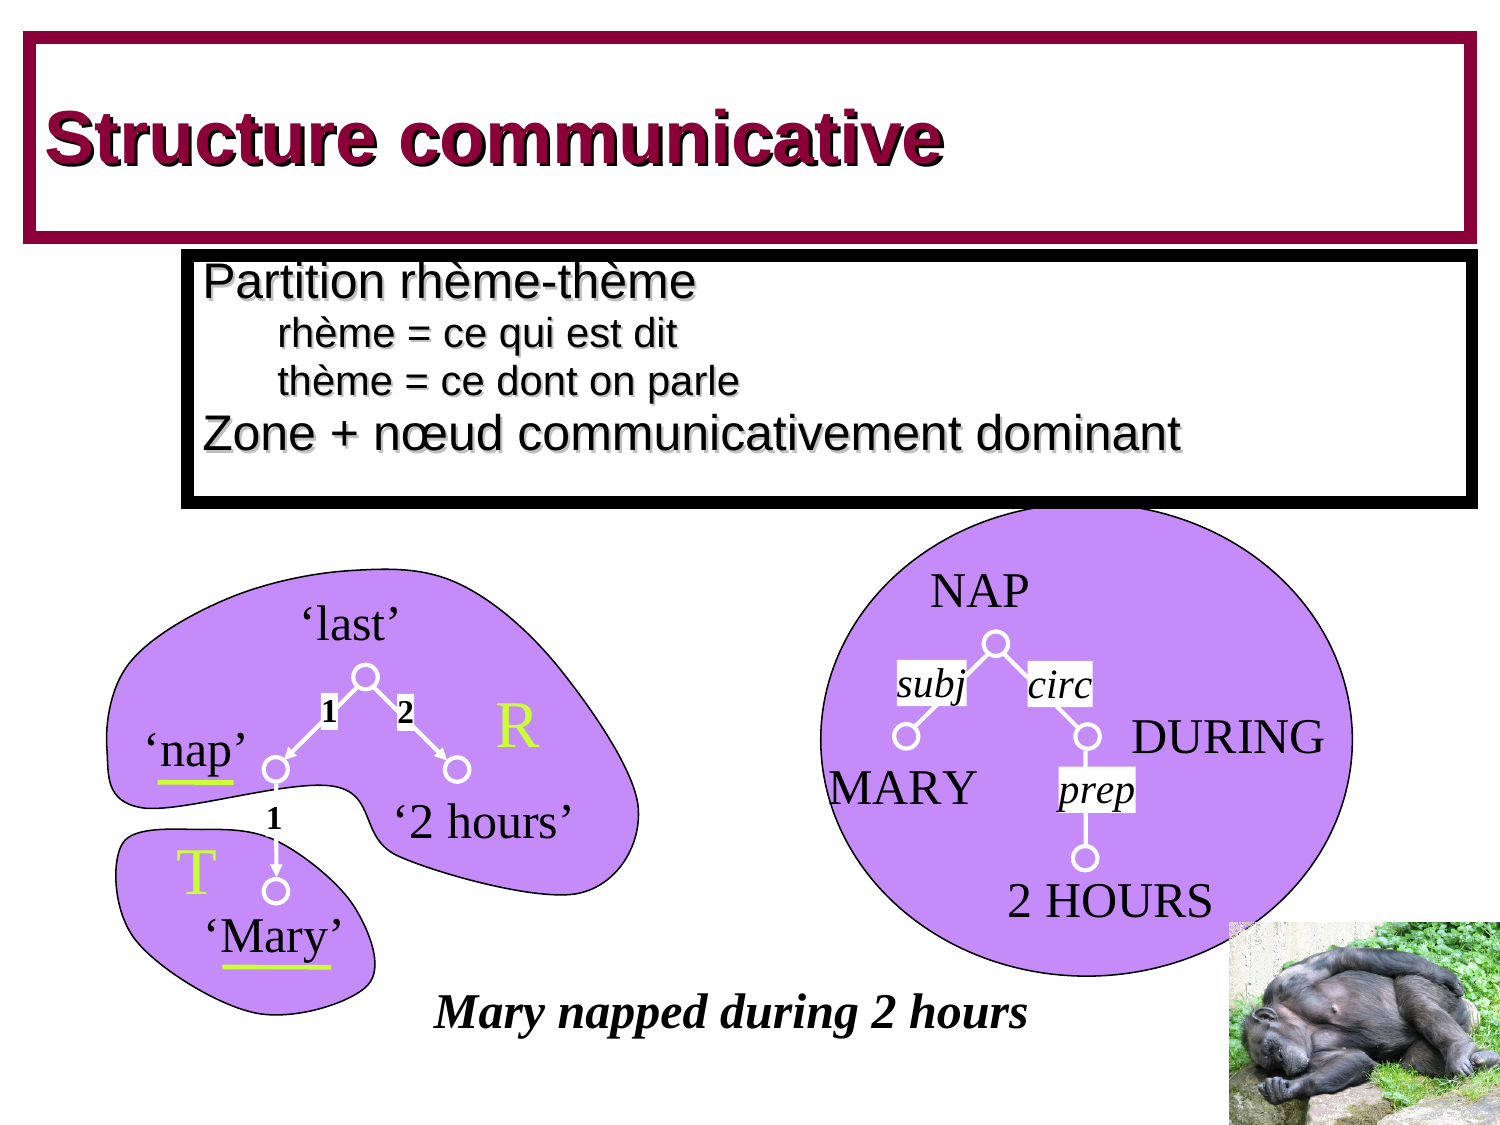

# Structure communicative
Partition rhème-thème
rhème = ce qui est dit
thème = ce dont on parle
Zone + nœud communicativement dominant
NAP
R
‘last’
1
2
‘nap’
‘2 hours’
1
‘Mary’
subj
circ
DURING
MARY
prep
2 HOURS
T
Mary napped during 2 hours